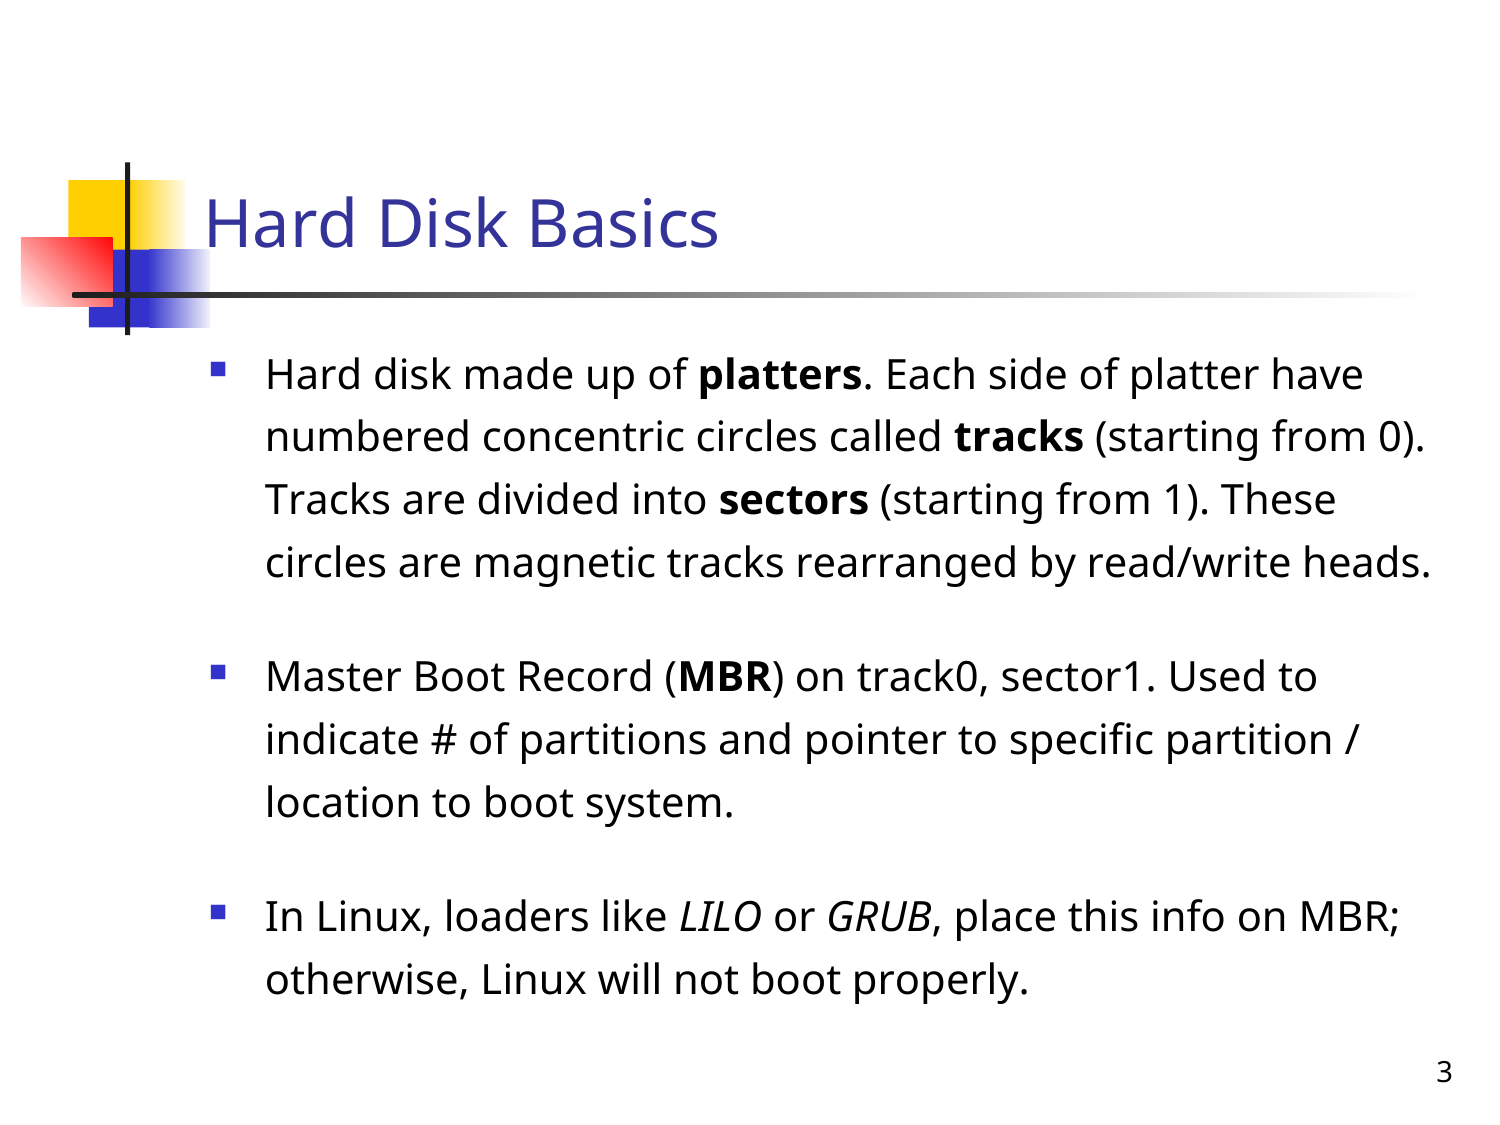

# Hard Disk Basics
Hard disk made up of platters. Each side of platter have numbered concentric circles called tracks (starting from 0). Tracks are divided into sectors (starting from 1). These circles are magnetic tracks rearranged by read/write heads.
Master Boot Record (MBR) on track0, sector1. Used to indicate # of partitions and pointer to specific partition / location to boot system.
In Linux, loaders like LILO or GRUB, place this info on MBR; otherwise, Linux will not boot properly.
3